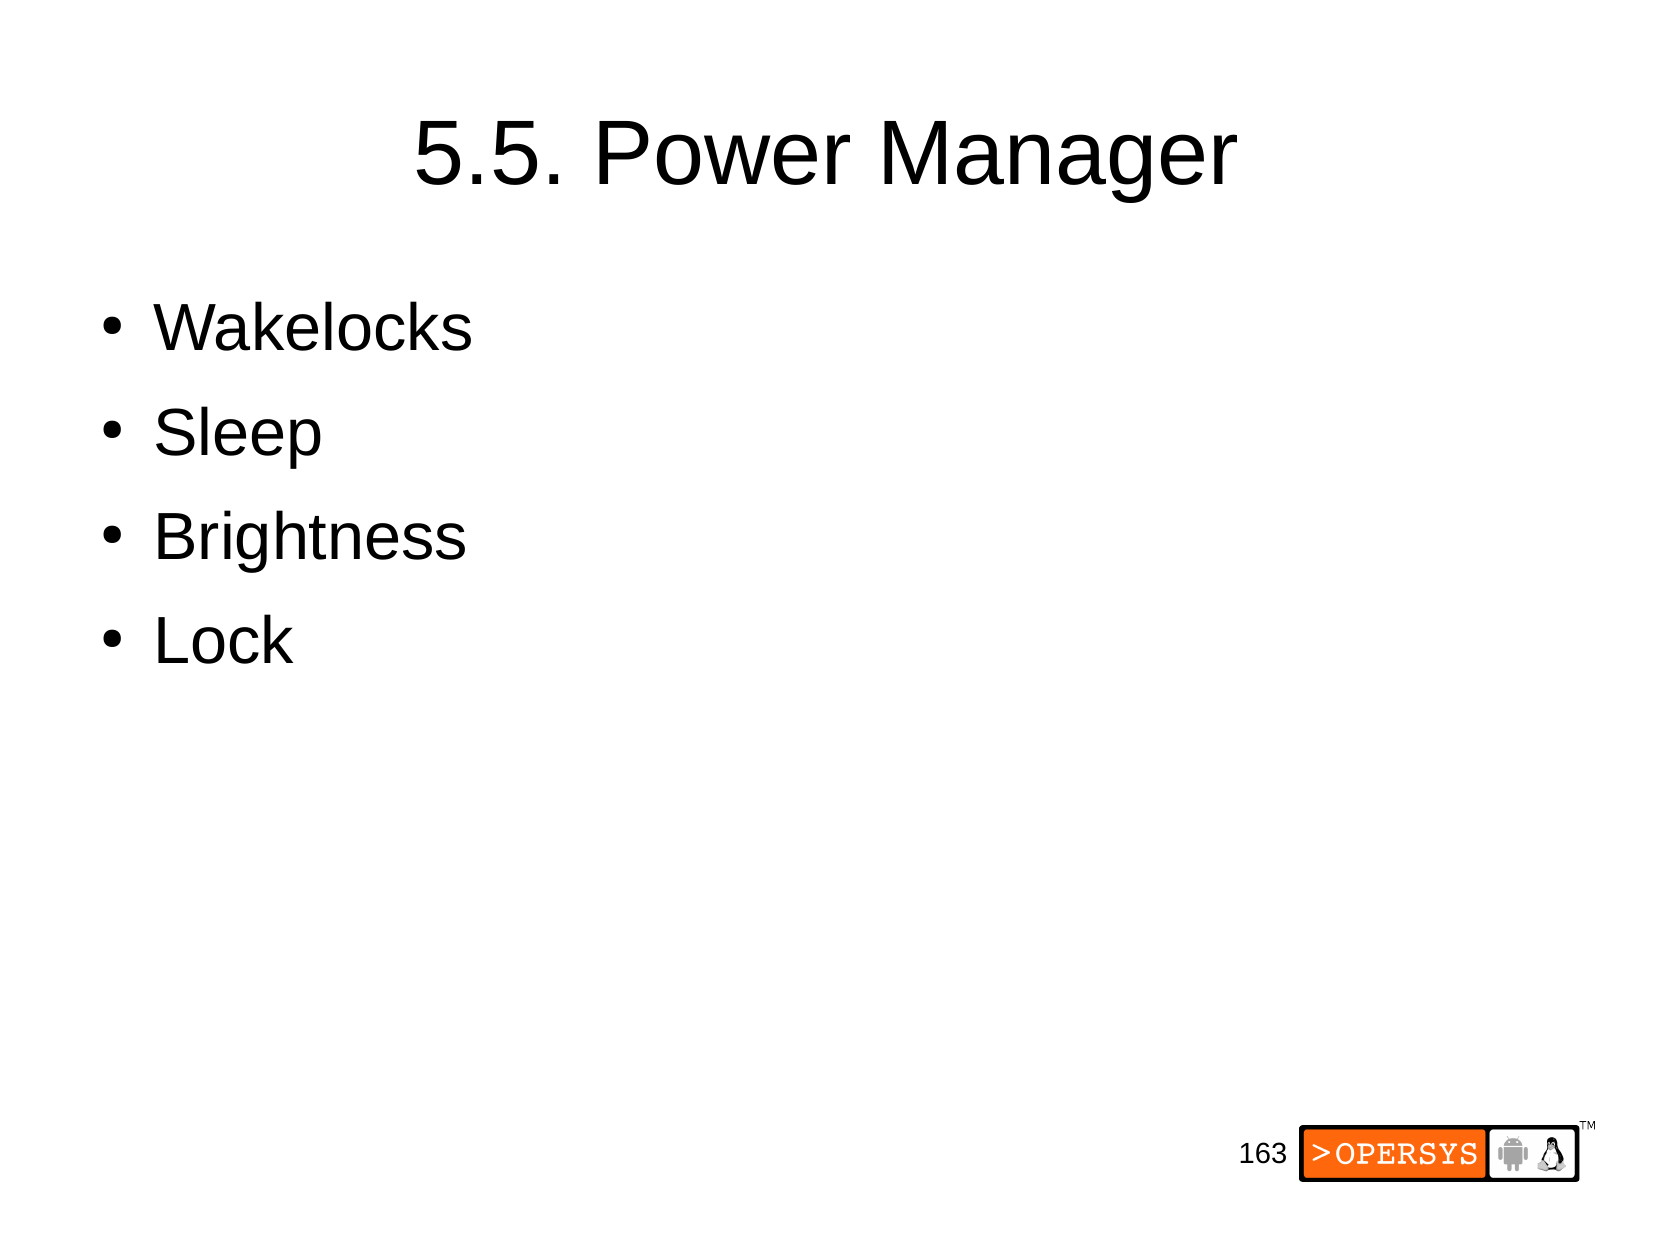

# 5.5. Power Manager
Wakelocks
Sleep
Brightness
Lock